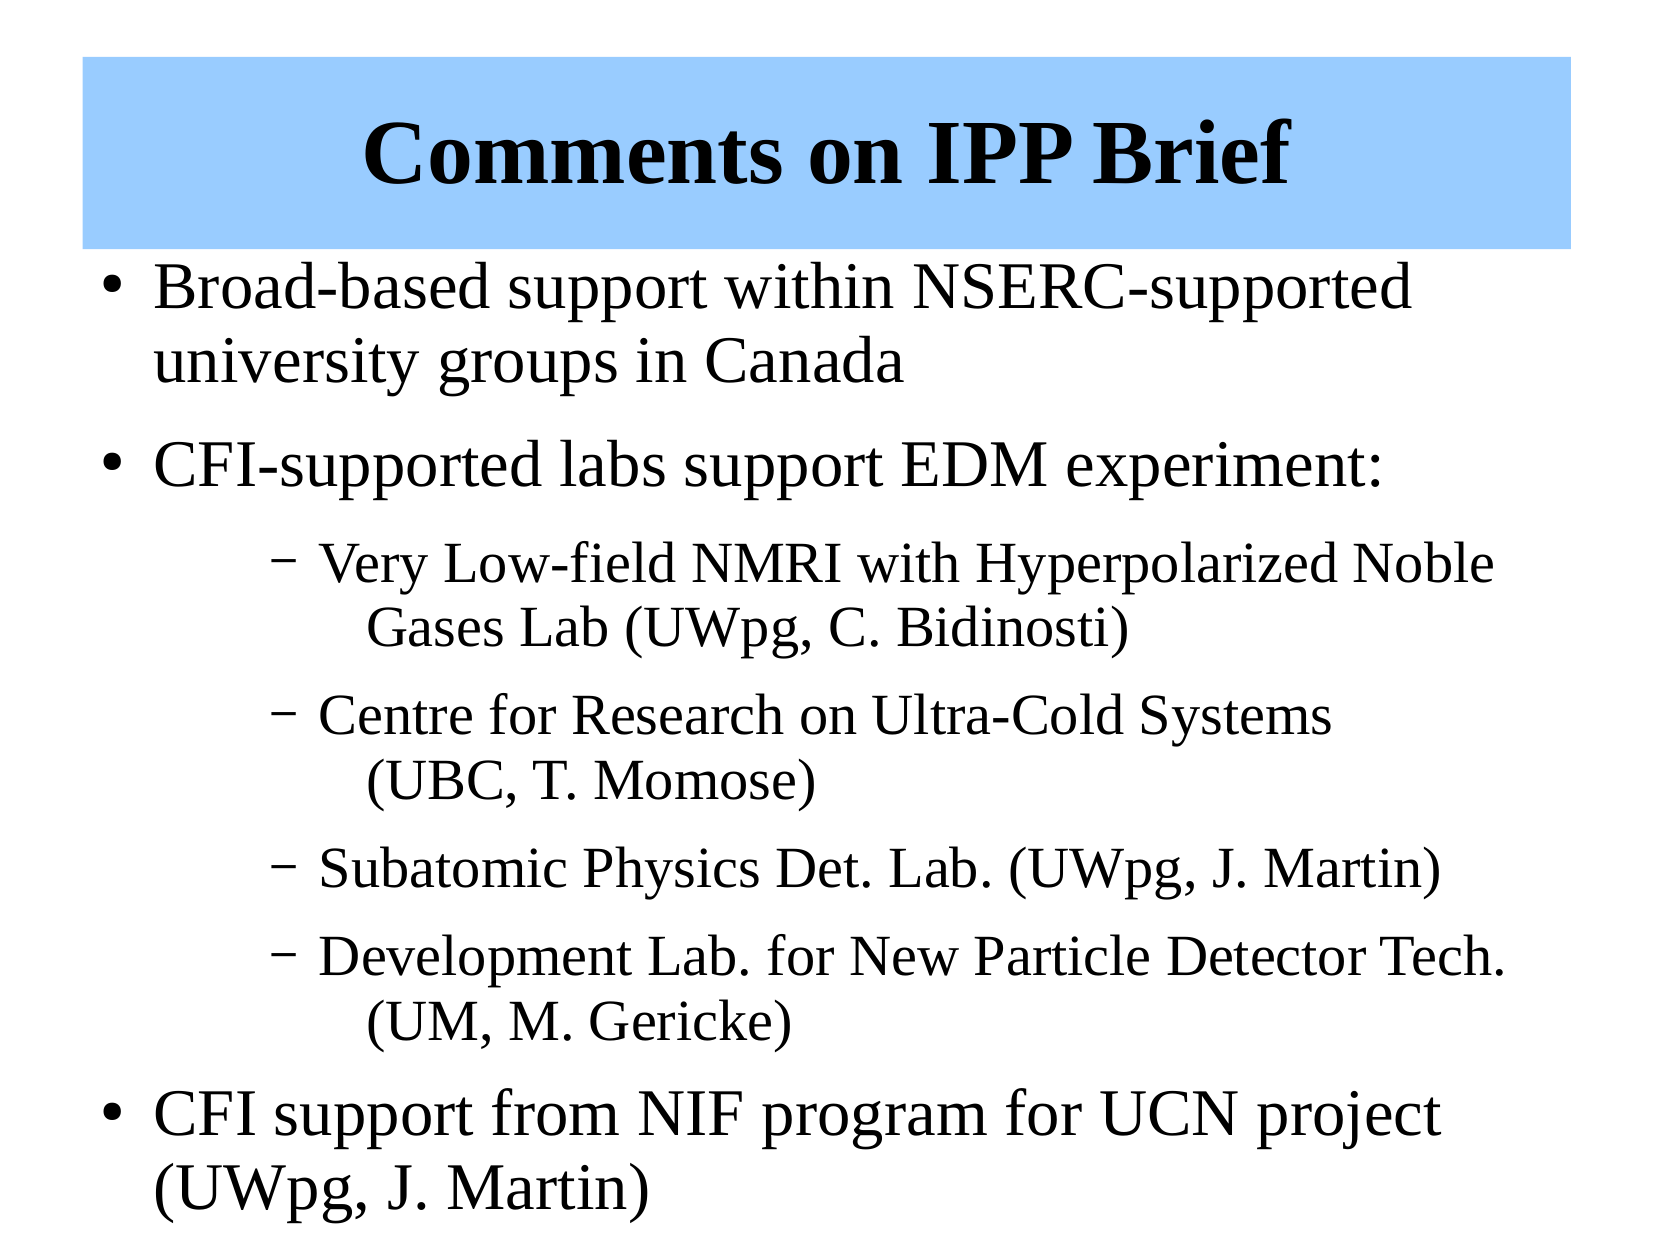

# Comments on IPP Brief
Broad-based support within NSERC-supported university groups in Canada
CFI-supported labs support EDM experiment:
Very Low-field NMRI with Hyperpolarized Noble Gases Lab (UWpg, C. Bidinosti)
Centre for Research on Ultra-Cold Systems
(UBC, T. Momose)
Subatomic Physics Det. Lab. (UWpg, J. Martin)
Development Lab. for New Particle Detector Tech.
(UM, M. Gericke)
CFI support from NIF program for UCN project (UWpg, J. Martin)